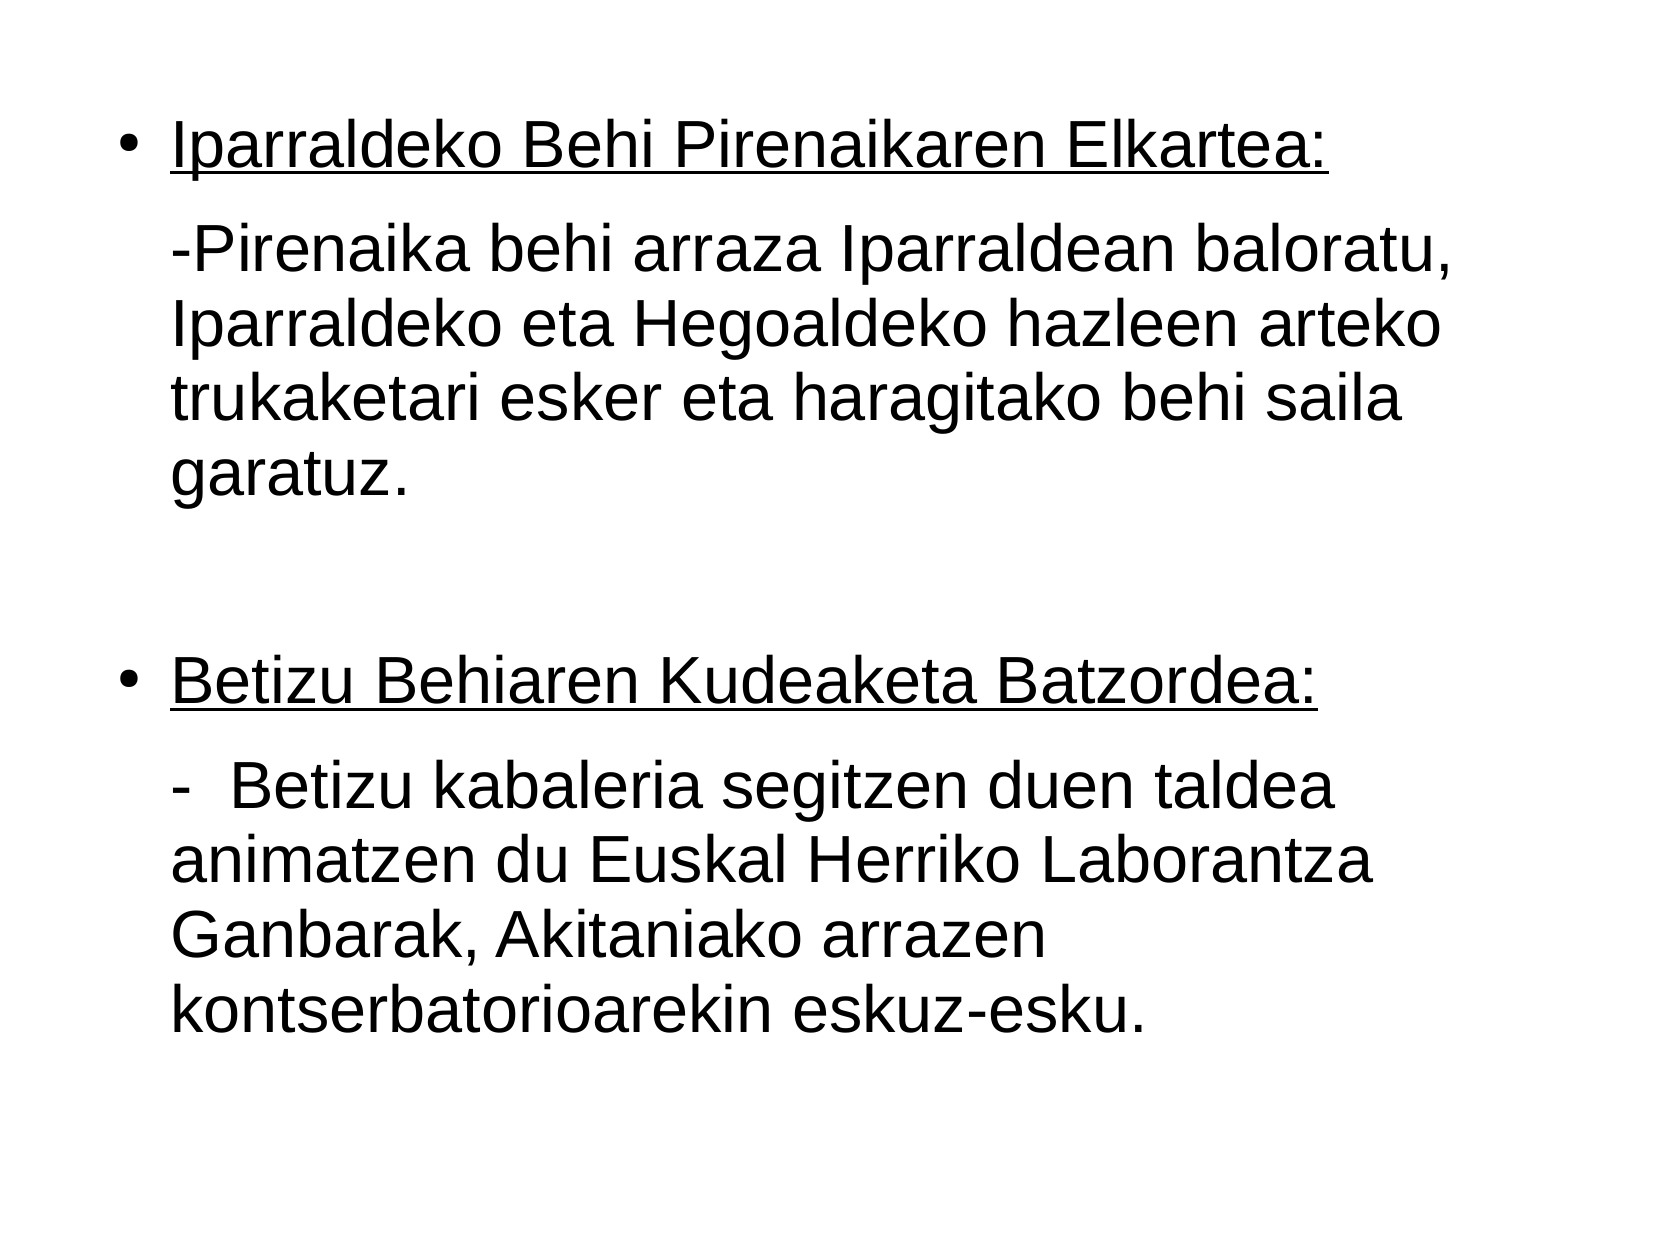

# Iparraldeko Behi Pirenaikaren Elkartea:
-Pirenaika behi arraza Iparraldean baloratu, Iparraldeko eta Hegoaldeko hazleen arteko trukaketari esker eta haragitako behi saila garatuz.
Betizu Behiaren Kudeaketa Batzordea:
- Betizu kabaleria segitzen duen taldea animatzen du Euskal Herriko Laborantza Ganbarak, Akitaniako arrazen kontserbatorioarekin eskuz-esku.